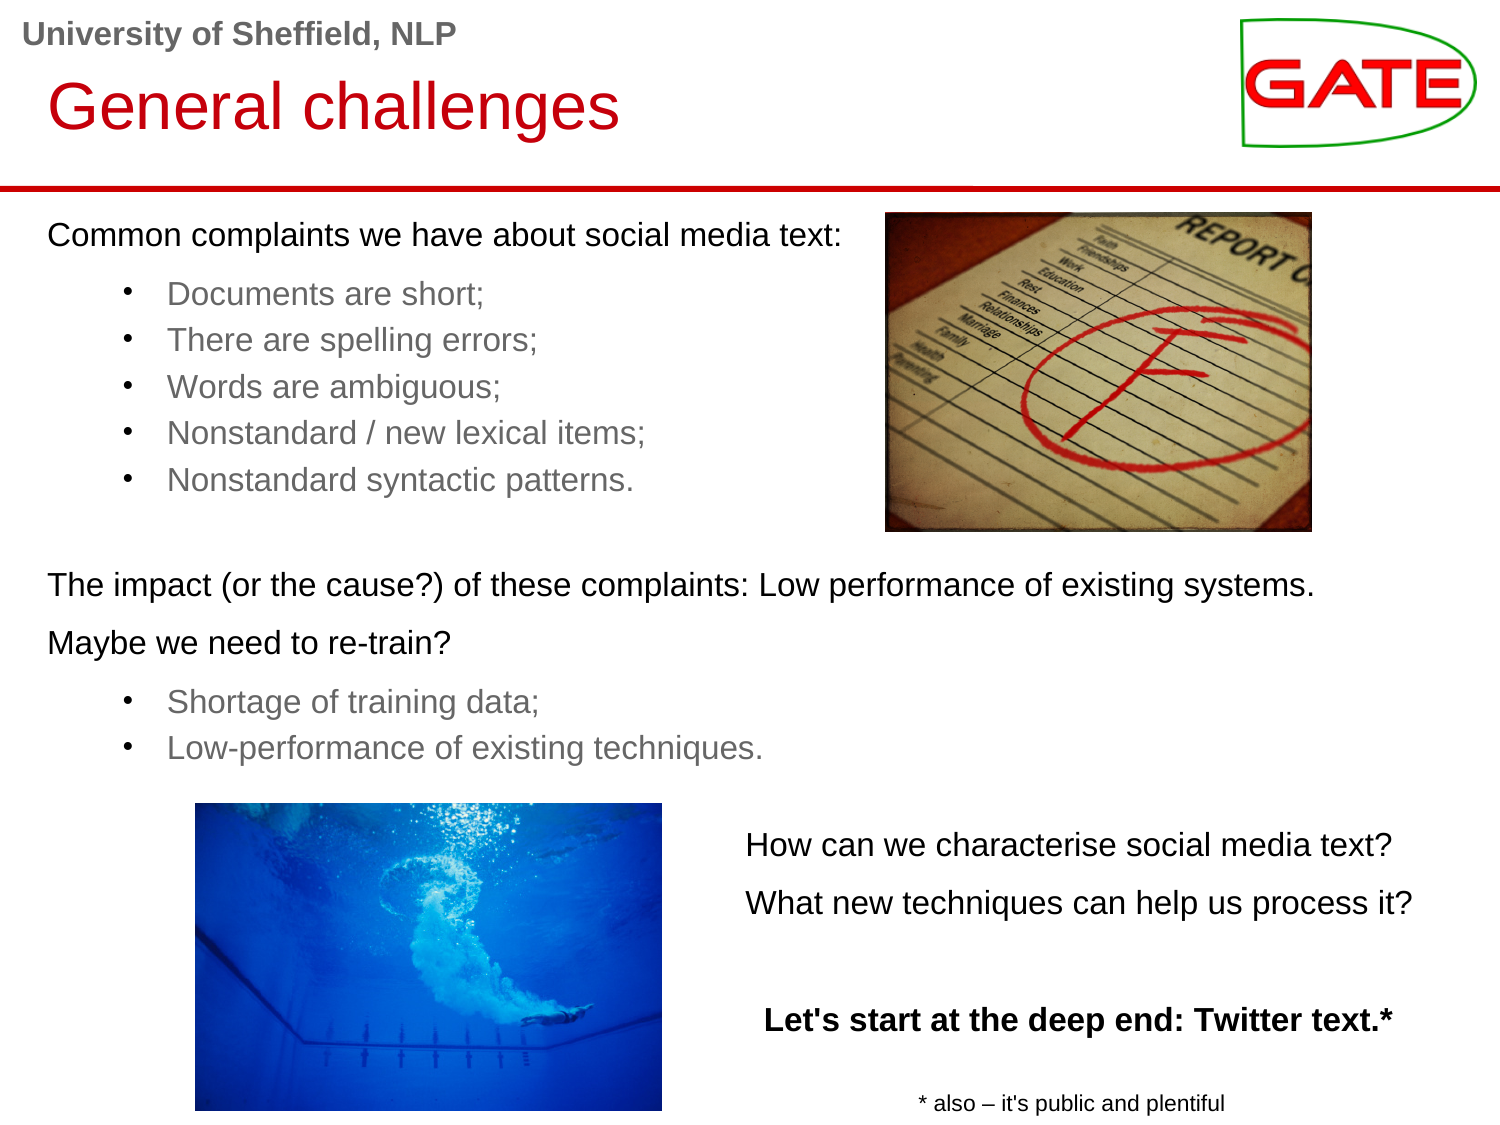

General challenges
Common complaints we have about social media text:
Documents are short;
There are spelling errors;
Words are ambiguous;
Nonstandard / new lexical items;
Nonstandard syntactic patterns.
The impact (or the cause?) of these complaints: Low performance of existing systems.
Maybe we need to re-train?
Shortage of training data;
Low-performance of existing techniques.
How can we characterise social media text?
What new techniques can help us process it?
 Let's start at the deep end: Twitter text.*
* also – it's public and plentiful
 x